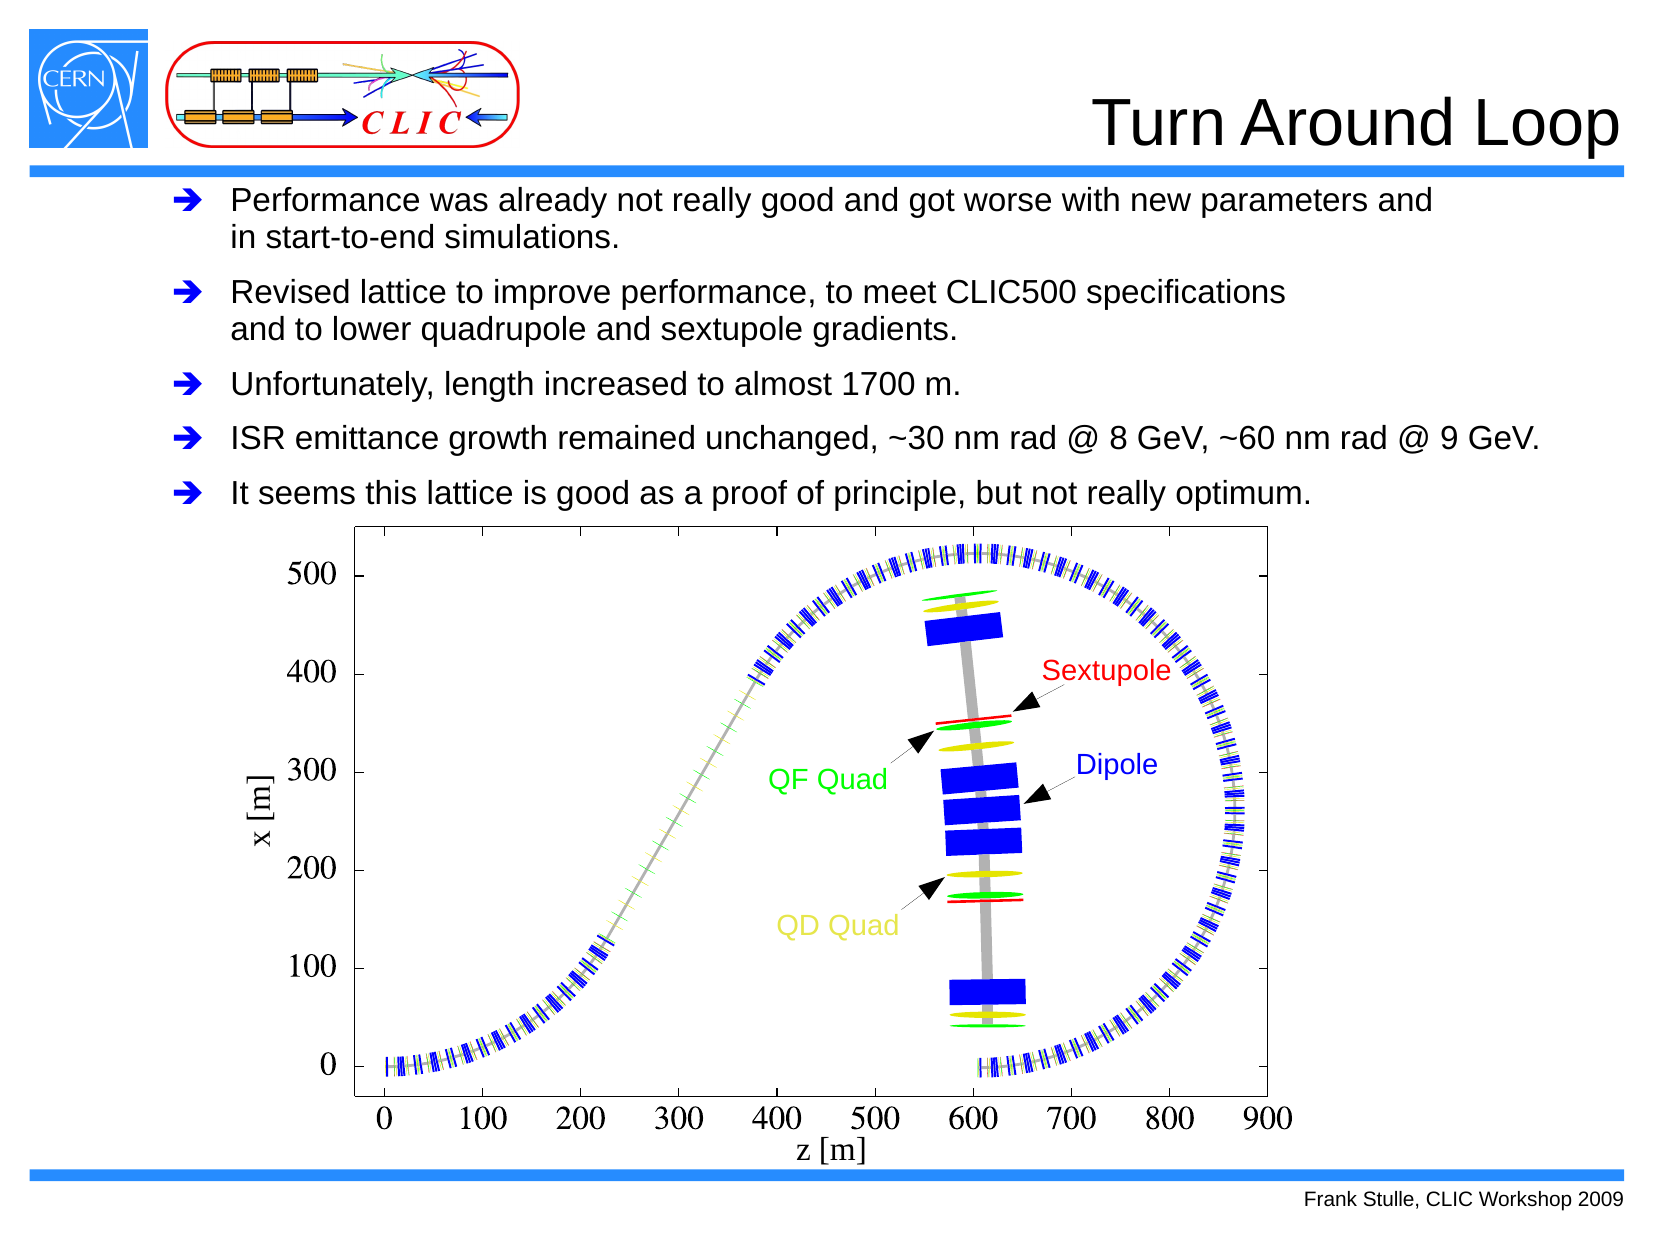

# Turn Around Loop
	Performance was already not really good and got worse with new parameters and
	in start-to-end simulations.
	Revised lattice to improve performance, to meet CLIC500 specifications
	and to lower quadrupole and sextupole gradients.
	Unfortunately, length increased to almost 1700 m.
	ISR emittance growth remained unchanged, ~30 nm rad @ 8 GeV, ~60 nm rad @ 9 GeV.
	It seems this lattice is good as a proof of principle, but not really optimum.
Sextupole
Dipole
QF Quad
x [m]
QD Quad
z [m]